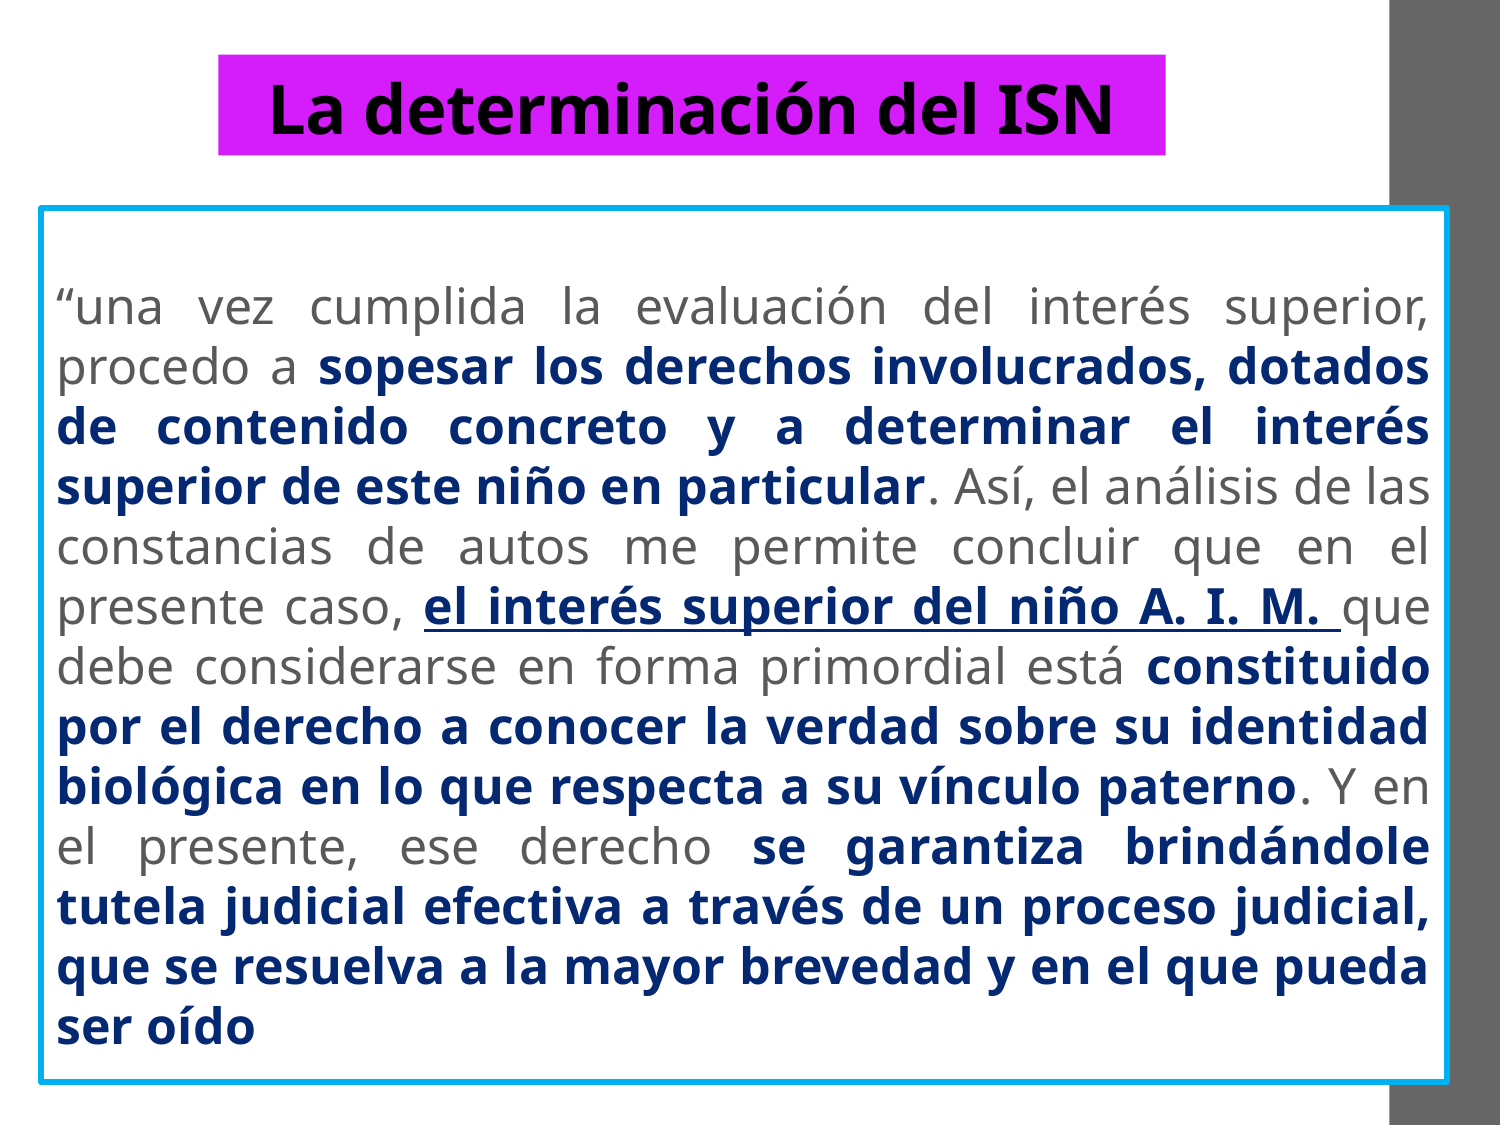

# La determinación del ISN
“una vez cumplida la evaluación del interés superior, procedo a sopesar los derechos involucrados, dotados de contenido concreto y a determinar el interés superior de este niño en particular. Así, el análisis de las constancias de autos me permite concluir que en el presente caso, el interés superior del niño A. I. M. que debe considerarse en forma primordial está constituido por el derecho a conocer la verdad sobre su identidad biológica en lo que respecta a su vínculo paterno. Y en el presente, ese derecho se garantiza brindándole tutela judicial efectiva a través de un proceso judicial, que se resuelva a la mayor brevedad y en el que pueda ser oído